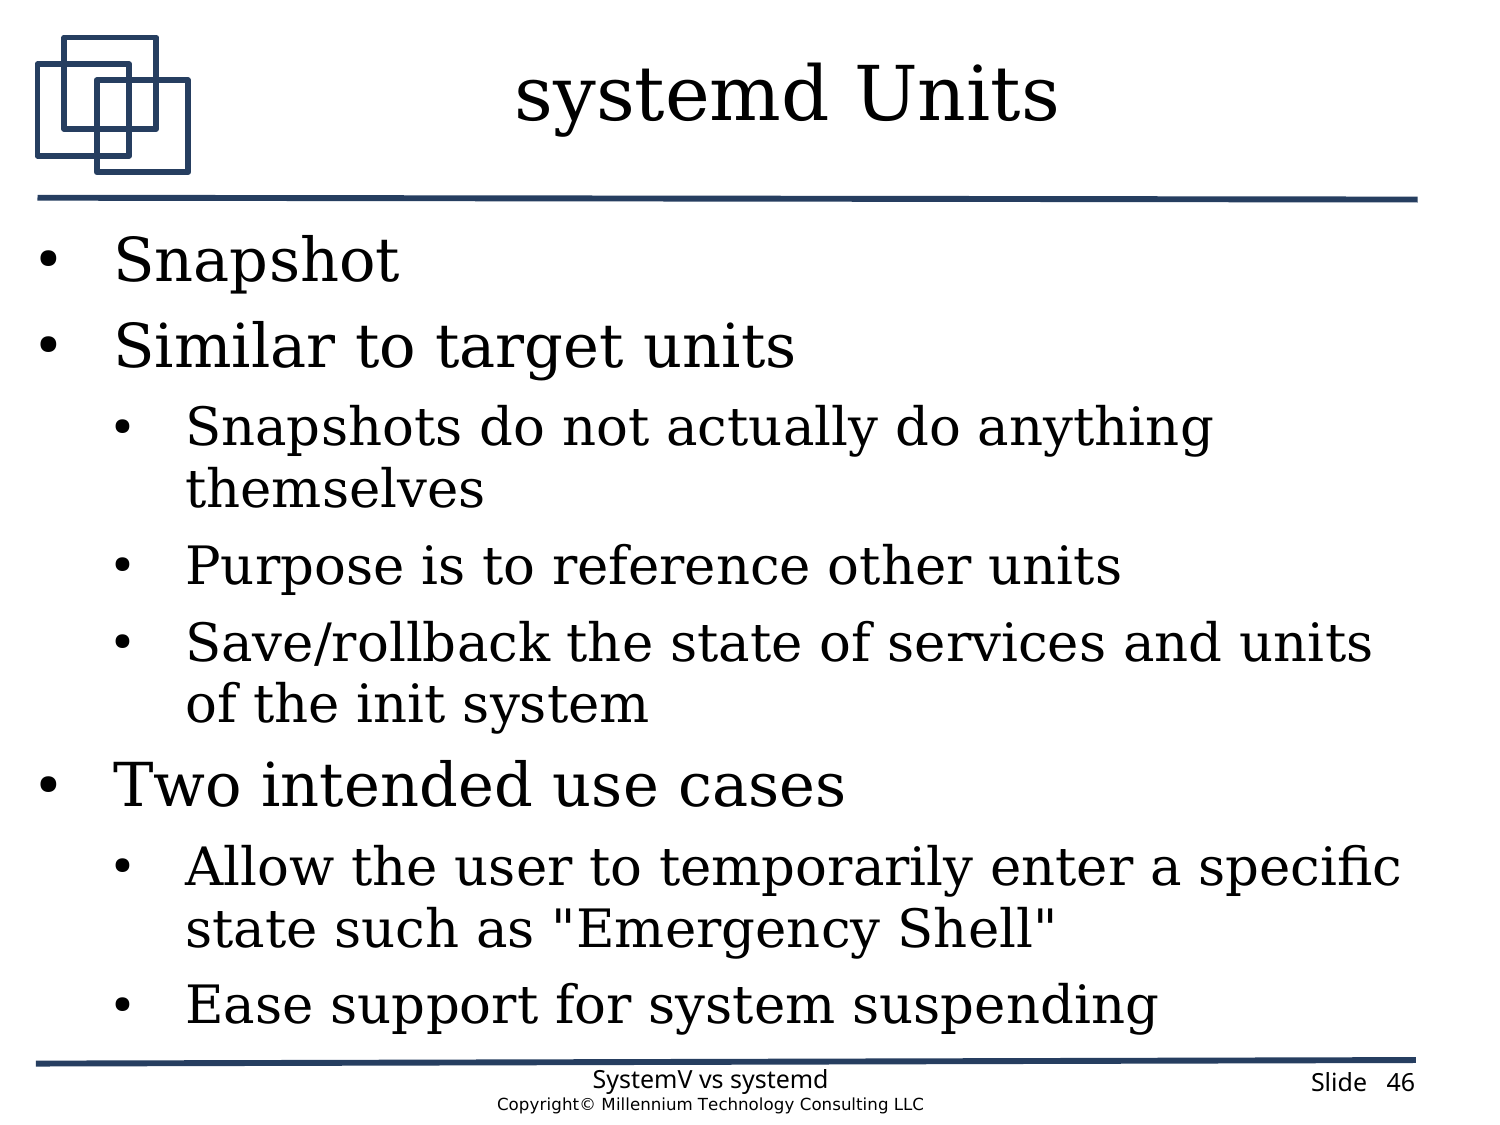

# systemd Units
Snapshot
Similar to target units
Snapshots do not actually do anything themselves
Purpose is to reference other units
Save/rollback the state of services and units of the init system
Two intended use cases
Allow the user to temporarily enter a specific state such as "Emergency Shell"
Ease support for system suspending